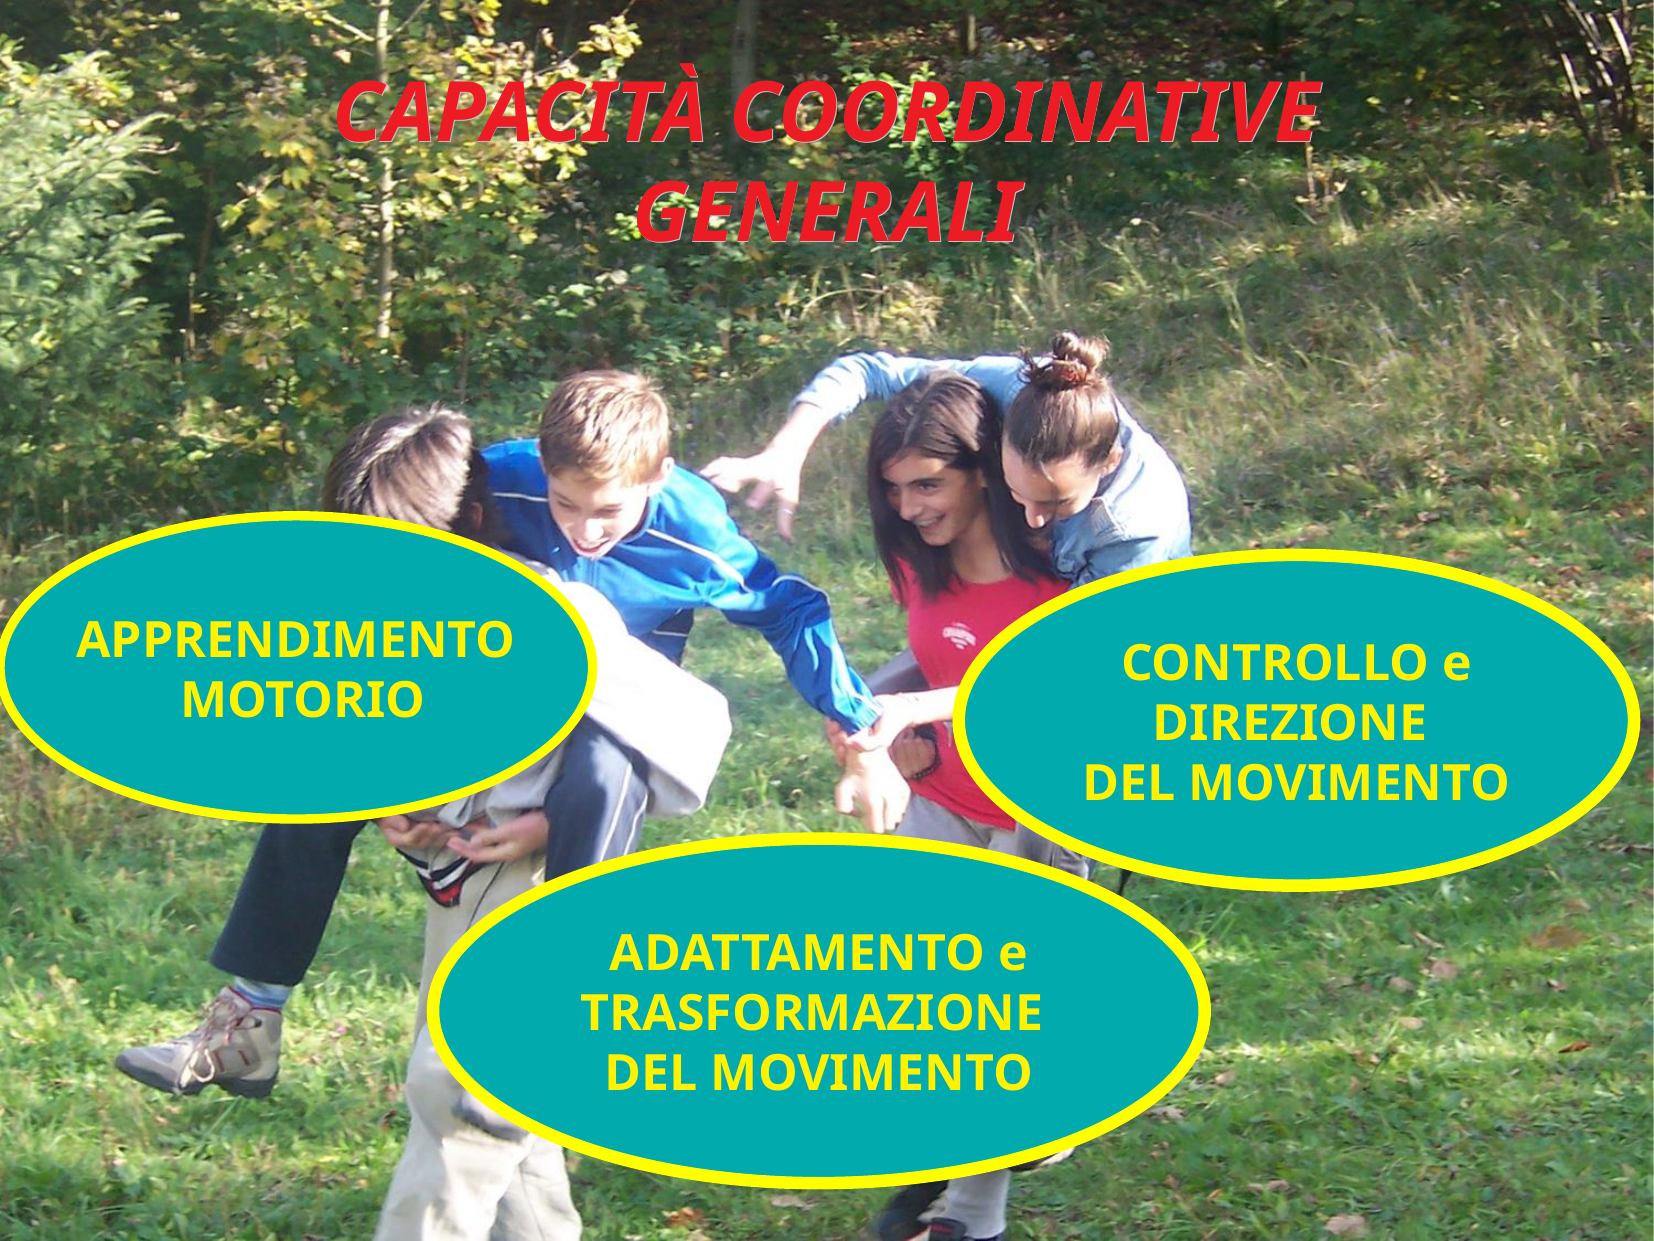

CAPACITÀ COORDINATIVE GENERALI
APPRENDIMENTO
 MOTORIO
CONTROLLO e
DIREZIONE
DEL MOVIMENTO
ADATTAMENTO e
TRASFORMAZIONE
DEL MOVIMENTO